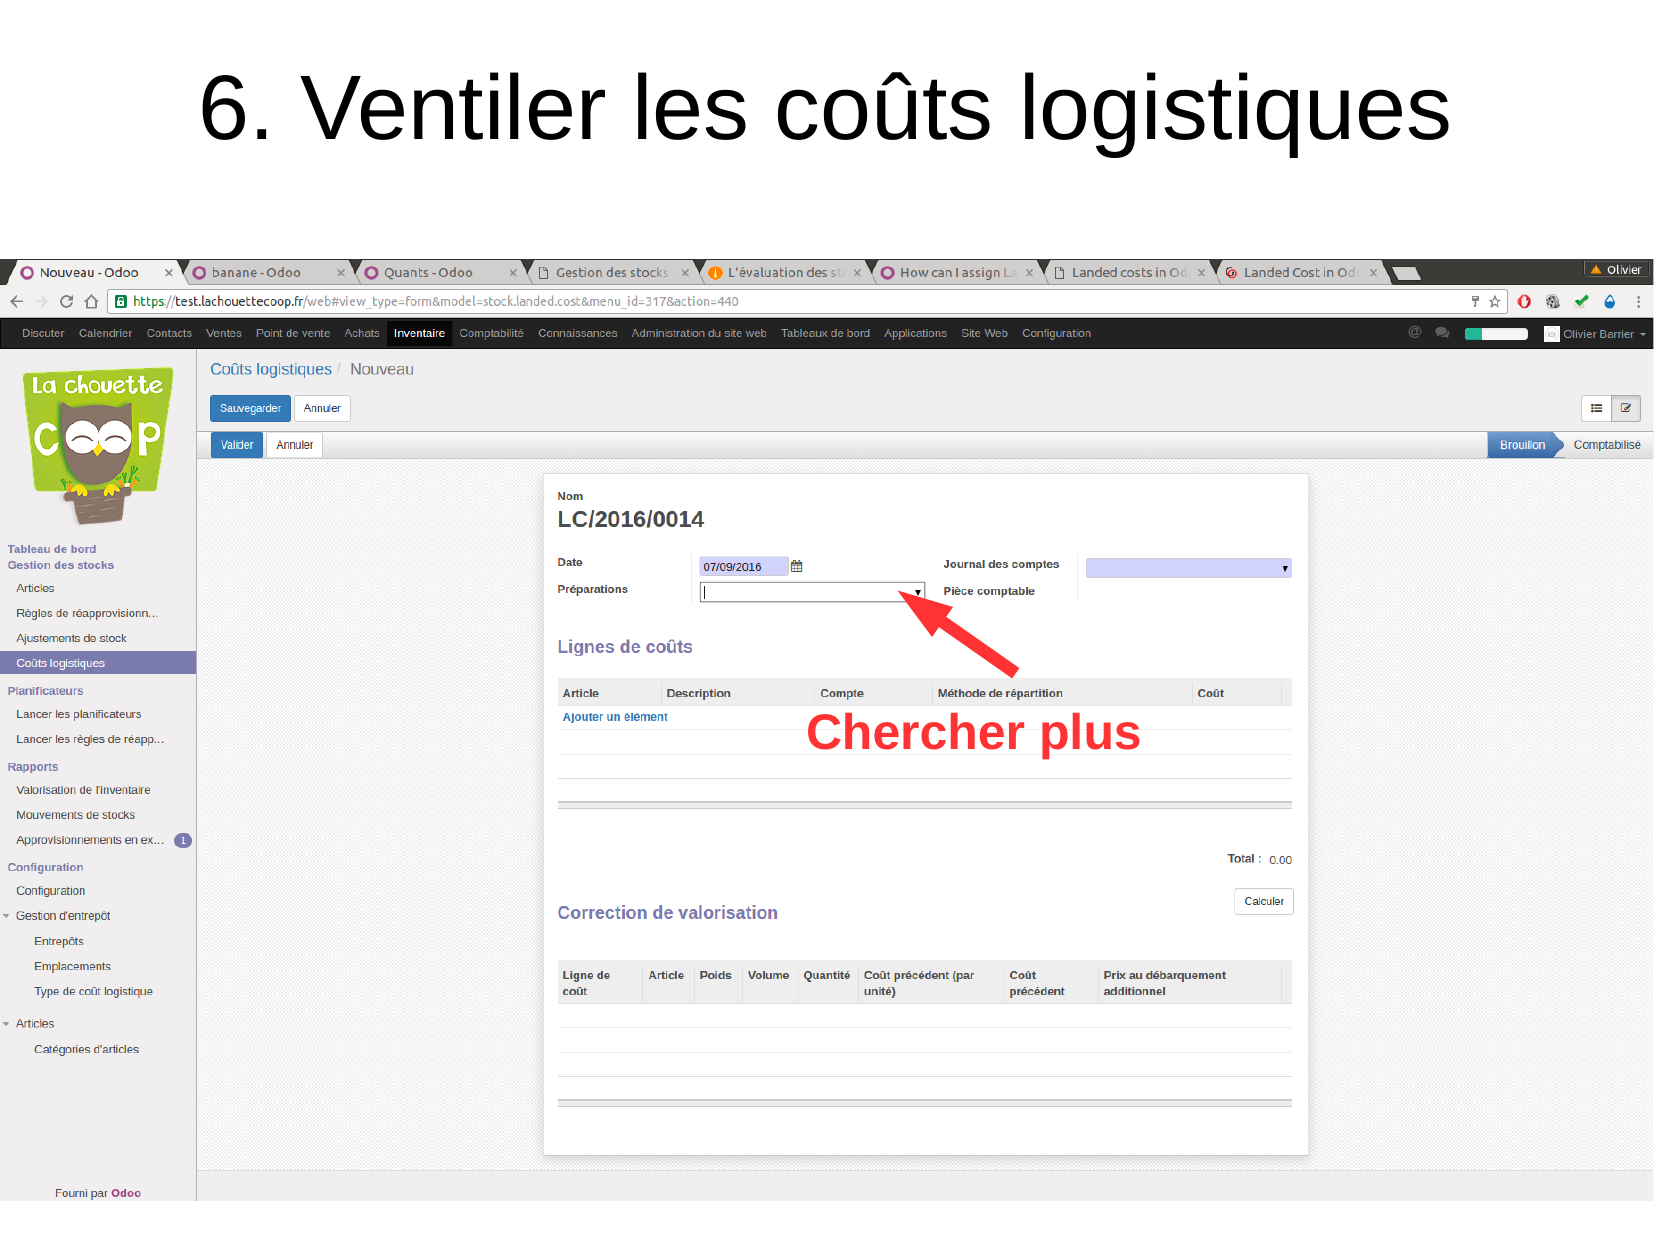

# 6. Ventiler les coûts logistiques
Chercher plus